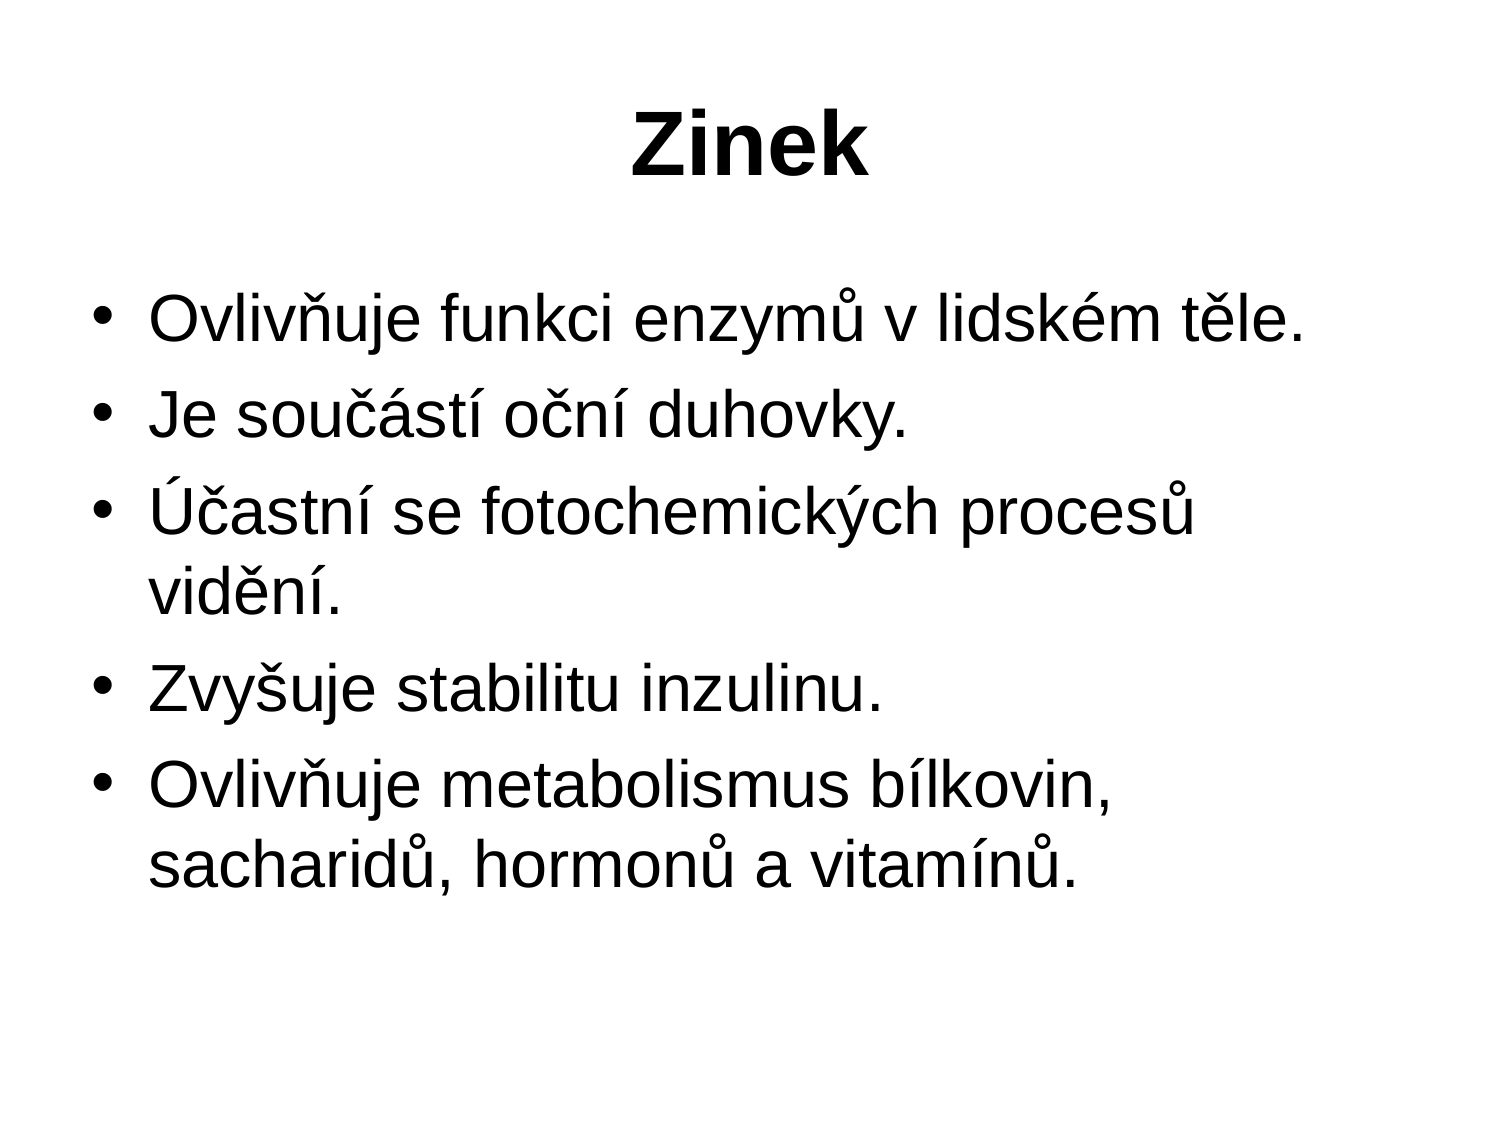

Zinek
# Ovlivňuje funkci enzymů v lidském těle.
Je součástí oční duhovky.
Účastní se fotochemických procesů vidění.
Zvyšuje stabilitu inzulinu.
Ovlivňuje metabolismus bílkovin, sacharidů, hormonů a vitamínů.